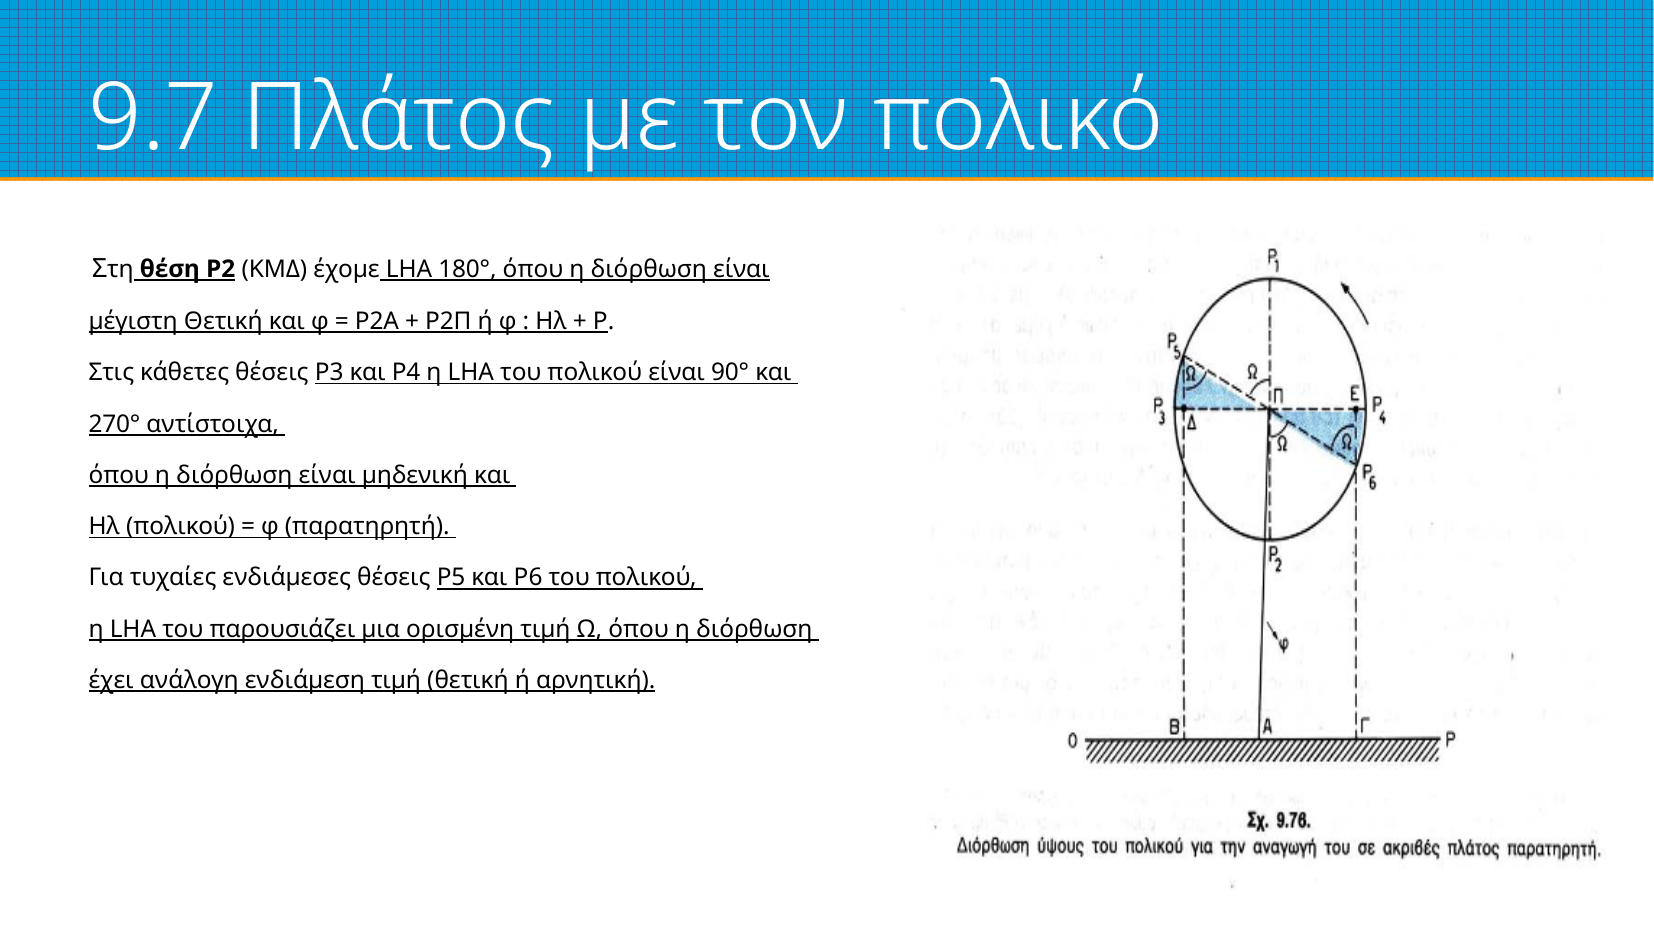

# 9.7 Πλάτος με τον πολικό
 Στη θέση Ρ2 (ΚΜΔ) έχομε LΗΑ 180°, όπου η διόρθωση είναι
μέγιστη Θετική και φ = Ρ2Α + Ρ2Π ή φ : Ηλ + Ρ.
Στις κάθετες θέσεις Ρ3 και Ρ4 η LΗΑ του πολικού είναι 90° και
270° αντίστοιχα,
όπου η διόρθωση είναι μηδενική και
Ηλ (πολικού) = φ (παρατηρητή).
Για τυχαίες ενδιάµεσες θέσεις Ρ5 και Ρ6 του πολικού,
η LΗΑ του παρουσιάζει μια ορισμένη τιµή Ω, όπου η διόρθωση
έχει ανάλογη ενδιάμεση τιµή (θετική ή αρνητική).